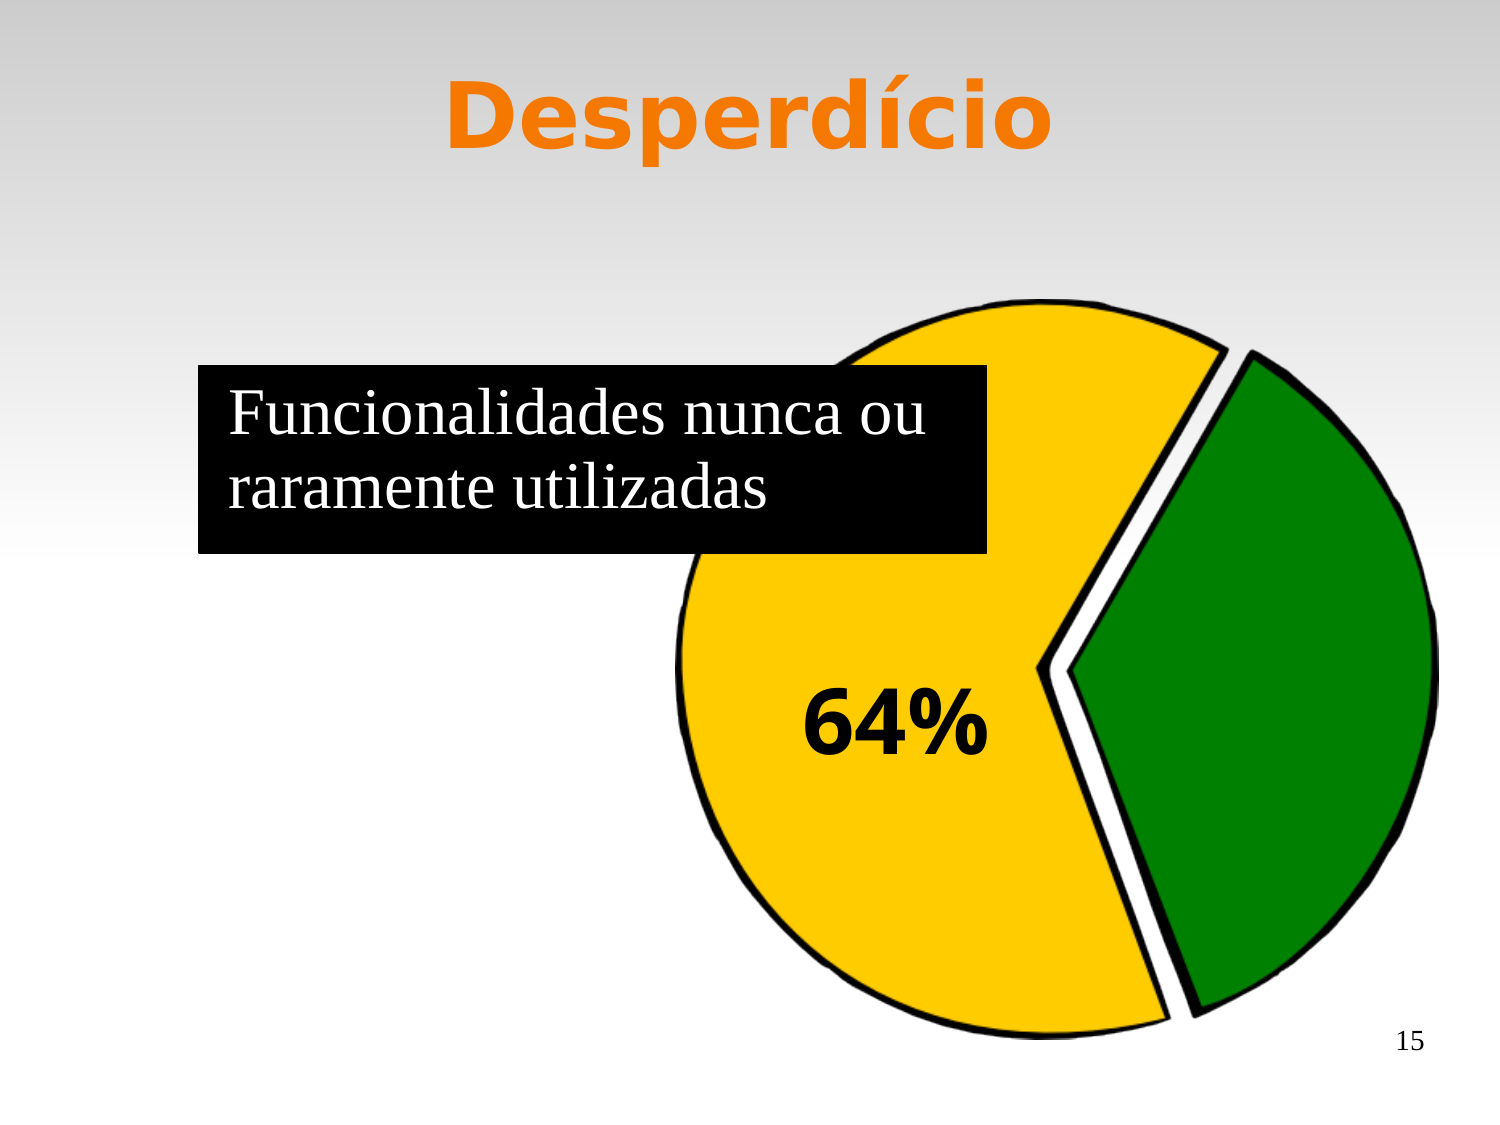

# Desperdício
Funcionalidades nunca ou raramente utilizadas
64%
Jim Johnson, 2000
15